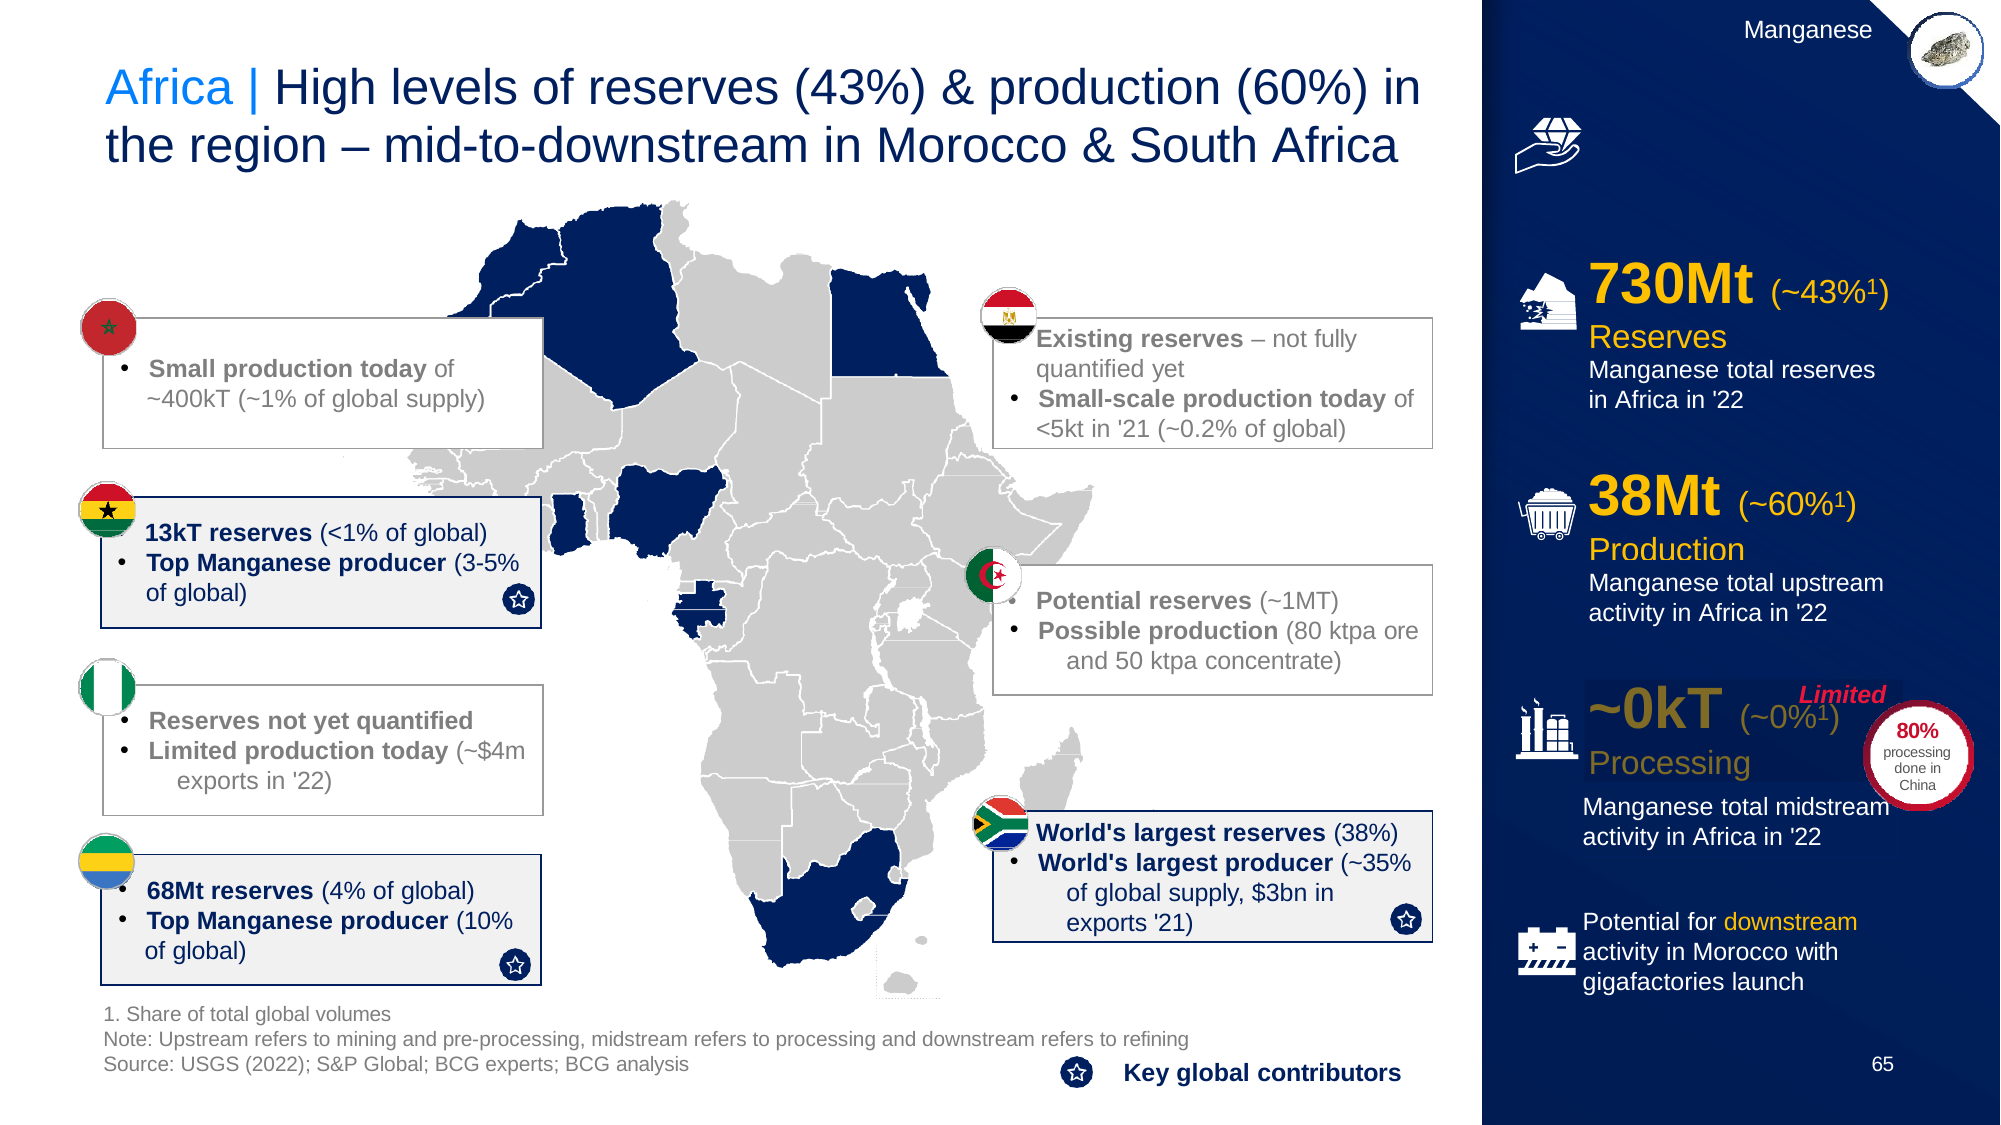

Manganese
# Africa | High levels of reserves (43%) & production (60%) in
the region – mid-to-downstream in Morocco & South Africa
730Mt (~43%1)
Reserves
Existing reserves – not fully quantified yet
Small-scale production today of
<5kt in '21 (~0.2% of global)
•
Manganese total reserves in Africa in '22
Small production today of
~400kT (~1% of global supply)
38Mt (~60%1)
Production
13kT reserves (<1% of global)
Top Manganese producer (3-5%
of global)
•
Manganese total upstream activity in Africa in '22
Potential reserves (~1MT)
Possible production (80 ktpa ore and 50 ktpa concentrate)
•
~0kT (~0%1)
Processing
Limited
Reserves not yet quantified
Limited production today (~$4m exports in '22)
80%
processing
done in
China
Manganese total midstream activity in Africa in '22
World's largest reserves (38%)
World's largest producer (~35% of global supply, $3bn in exports '21)
•
68Mt reserves (4% of global)
Top Manganese producer (10%
of global)
Potential for downstream activity in Morocco with gigafactories launch
1. Share of total global volumes
Note: Upstream refers to mining and pre-processing, midstream refers to processing and downstream refers to refining
65
Source: USGS (2022); S&P Global; BCG experts; BCG analysis
Key global contributors